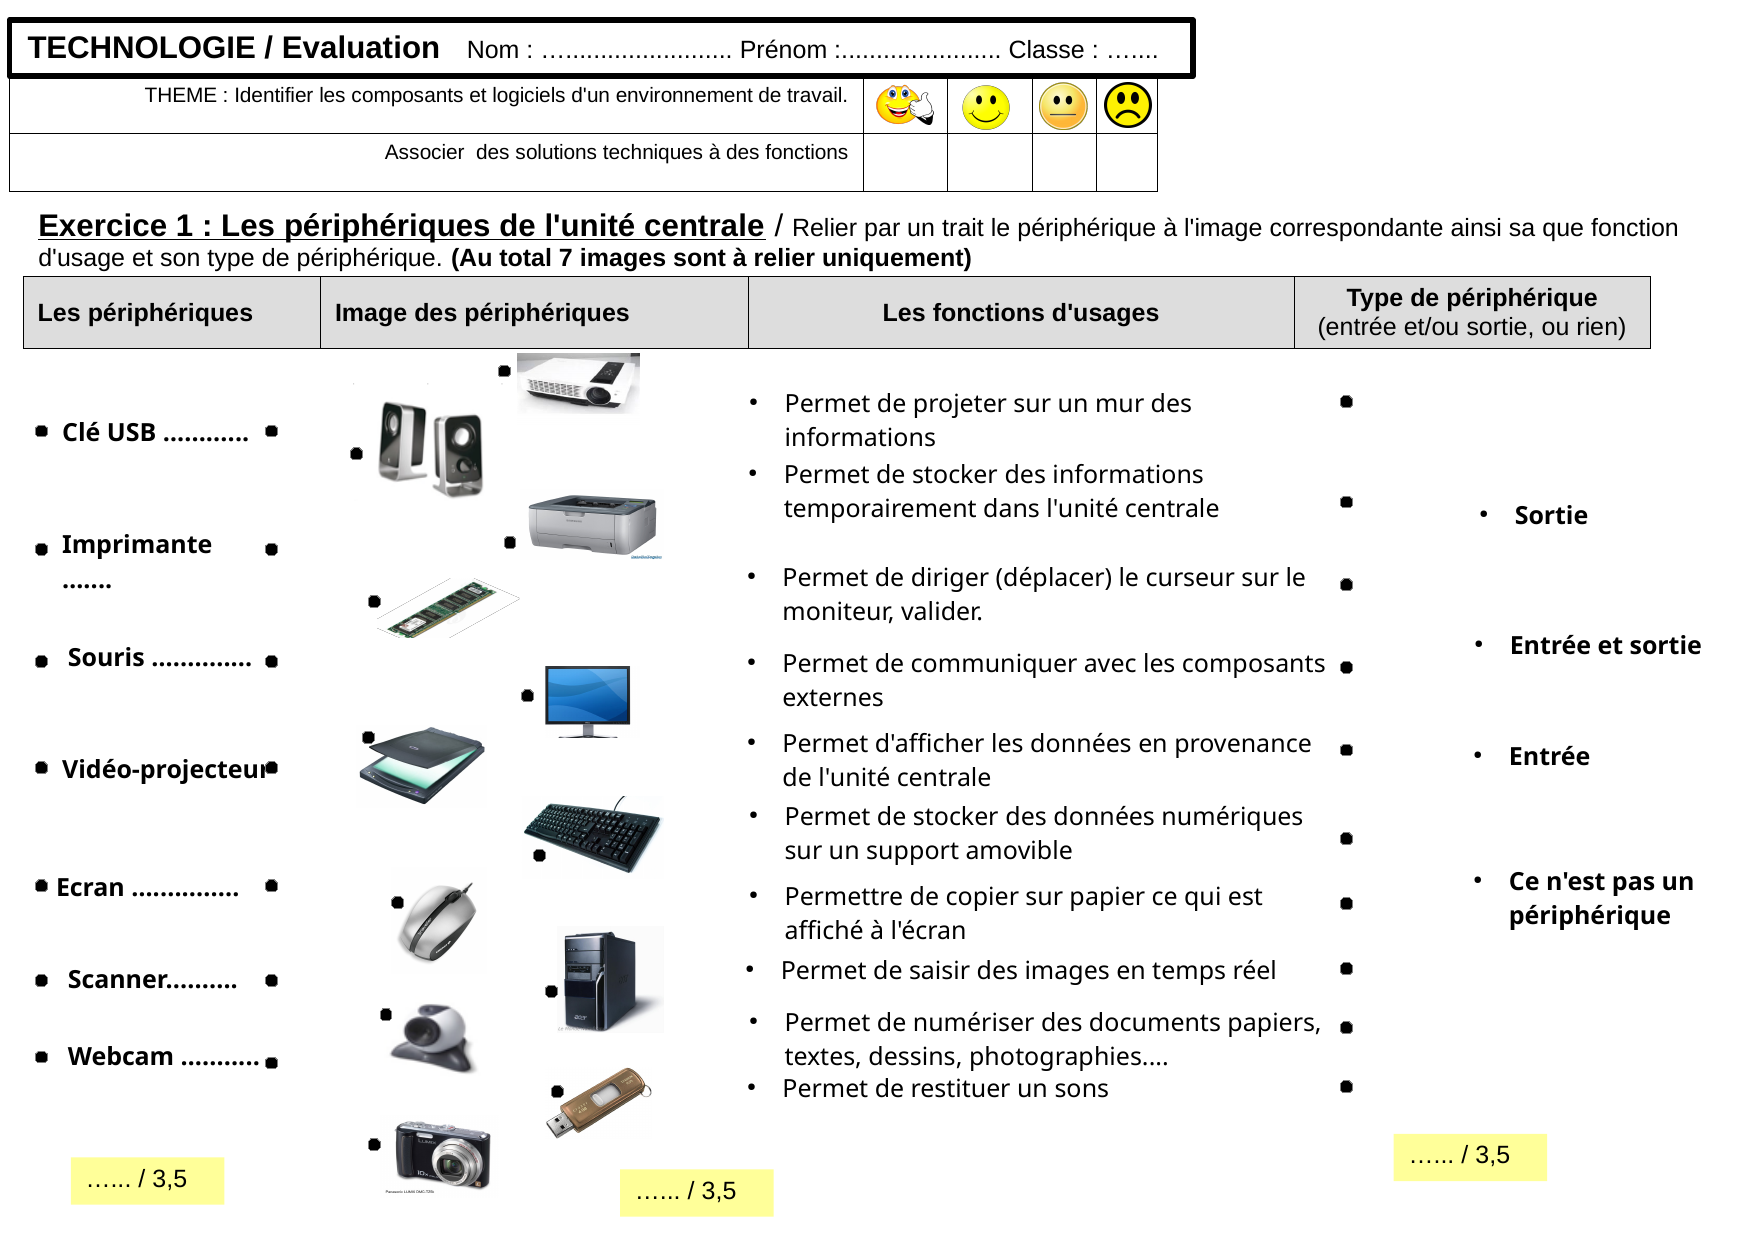

TECHNOLOGIE / Evaluation Nom : …........................ Prénom :....................... Classe : …....
| THEME : Identifier les composants et logiciels d'un environnement de travail. | | | | |
| --- | --- | --- | --- | --- |
| Associer  des solutions techniques à des fonctions | | | | |
Exercice 1 : Les périphériques de l'unité centrale / Relier par un trait le périphérique à l'image correspondante ainsi sa que fonction d'usage et son type de périphérique. (Au total 7 images sont à relier uniquement)
| Les périphériques | Image des périphériques | Les fonctions d'usages | Type de périphérique (entrée et/ou sortie, ou rien) |
| --- | --- | --- | --- |
Permet de projeter sur un mur des informations
Clé USB ….........
Permet de stocker des informations temporairement dans l'unité centrale
Sortie
Imprimante …....
Permet de diriger (déplacer) le curseur sur le moniteur, valider.
Entrée et sortie
Souris …...........
Permet de communiquer avec les composants externes
Permet d'afficher les données en provenance de l'unité centrale
Entrée
Vidéo-projecteur
Permet de stocker des données numériques sur un support amovible
Ce n'est pas un périphérique
Ecran …............
Permettre de copier sur papier ce qui est affiché à l'écran
Permet de saisir des images en temps réel
Scanner..........
Permet de numériser des documents papiers, textes, dessins, photographies....
Webcam …........
Permet de restituer un sons
…... / 3,5
…... / 3,5
…... / 3,5